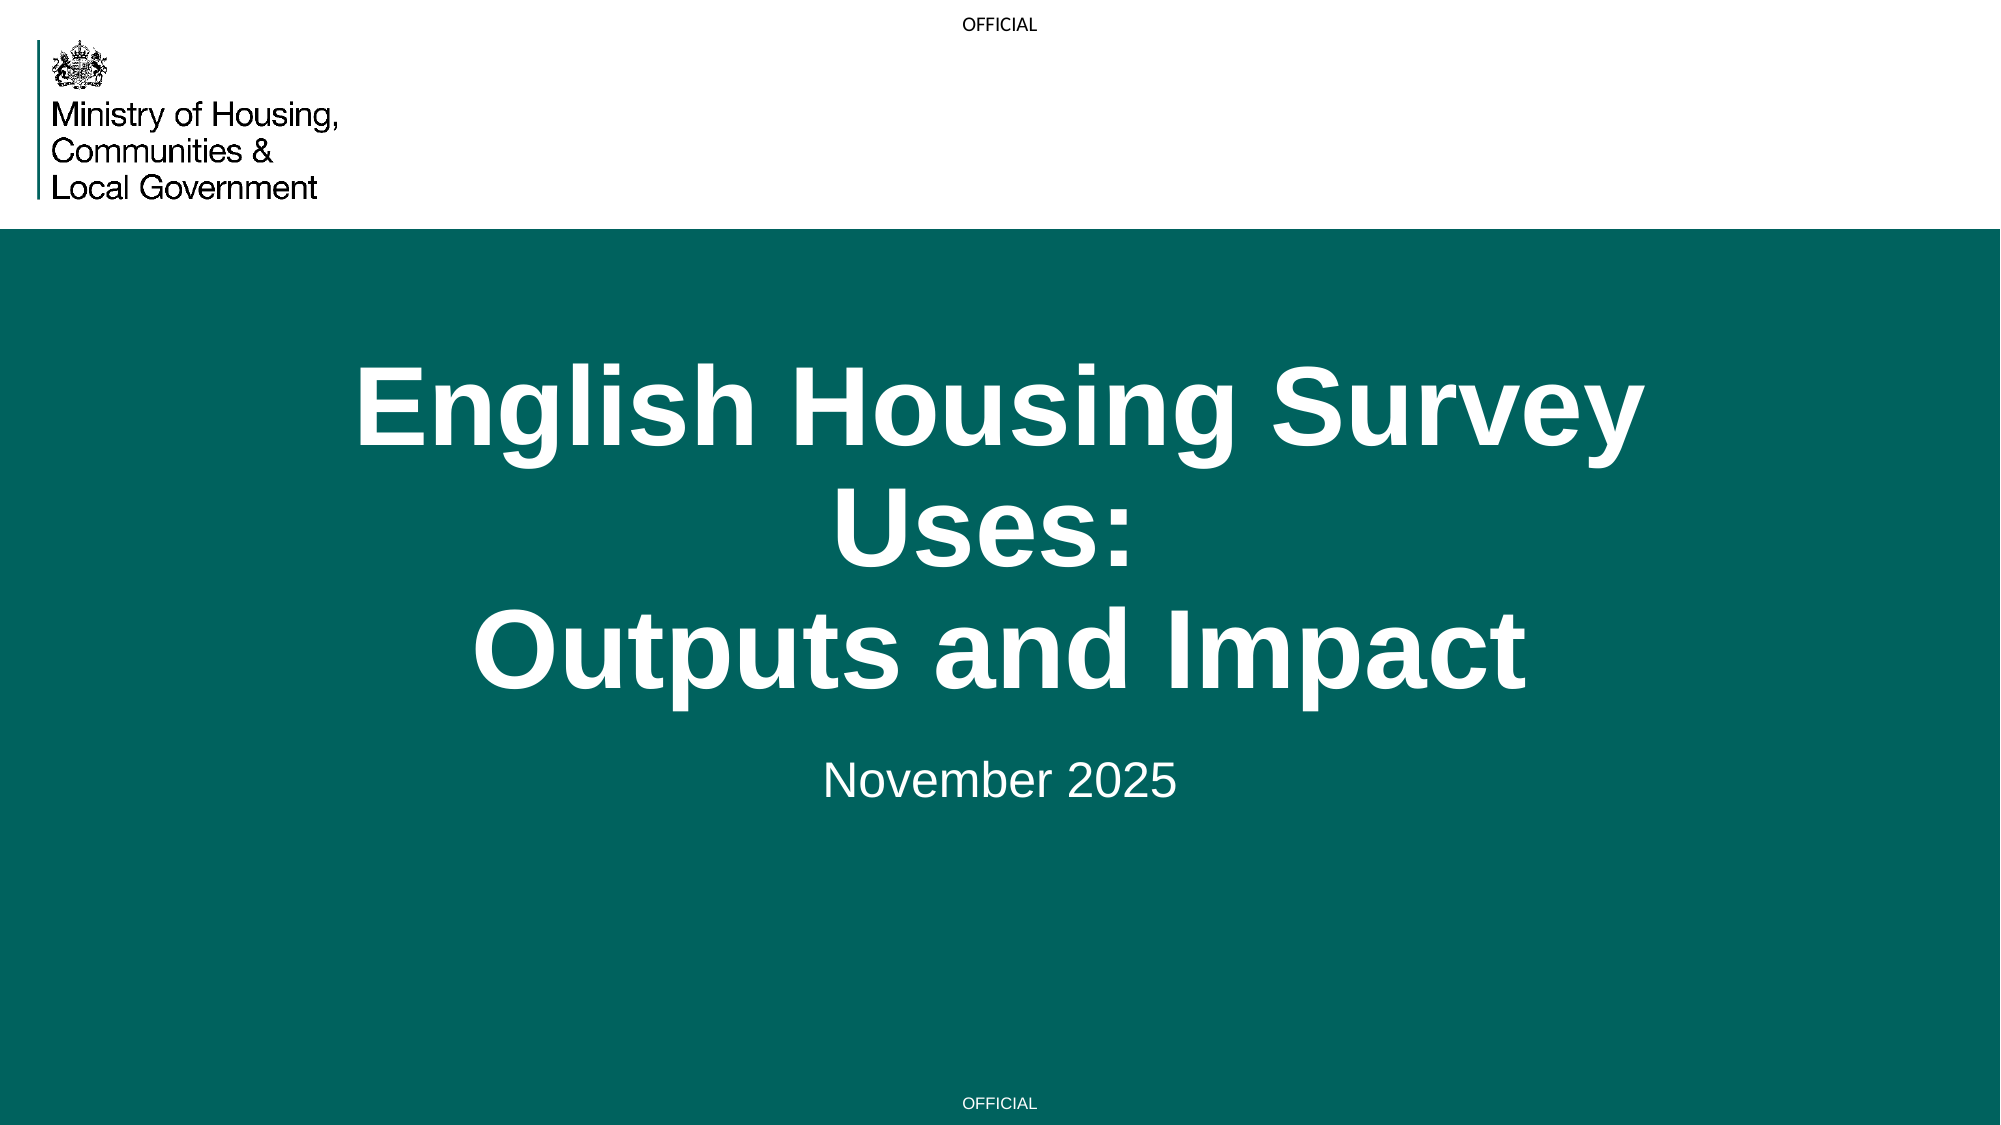

English Housing Survey
Uses:
Outputs and Impact
# November 2025